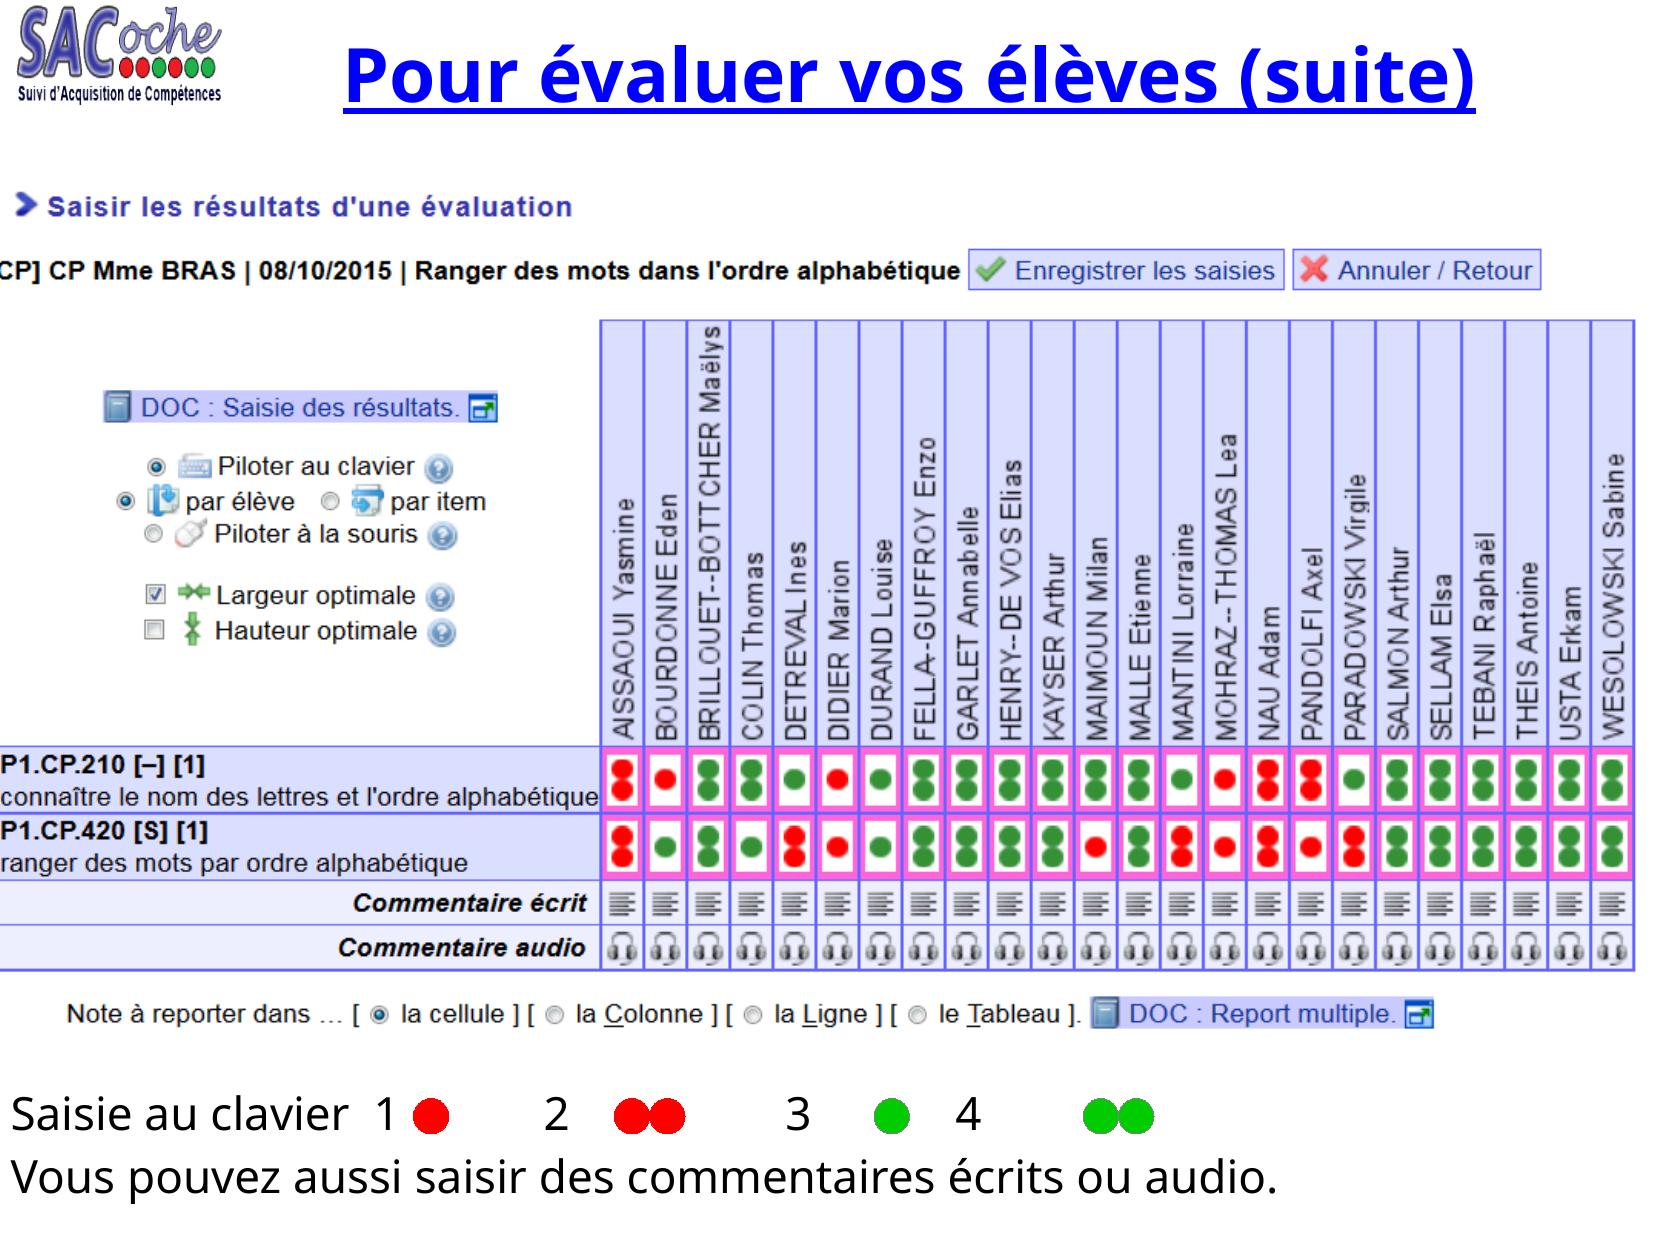

# Pour évaluer vos élèves (suite)
Saisie au clavier  1 2 3 4
Vous pouvez aussi saisir des commentaires écrits ou audio.